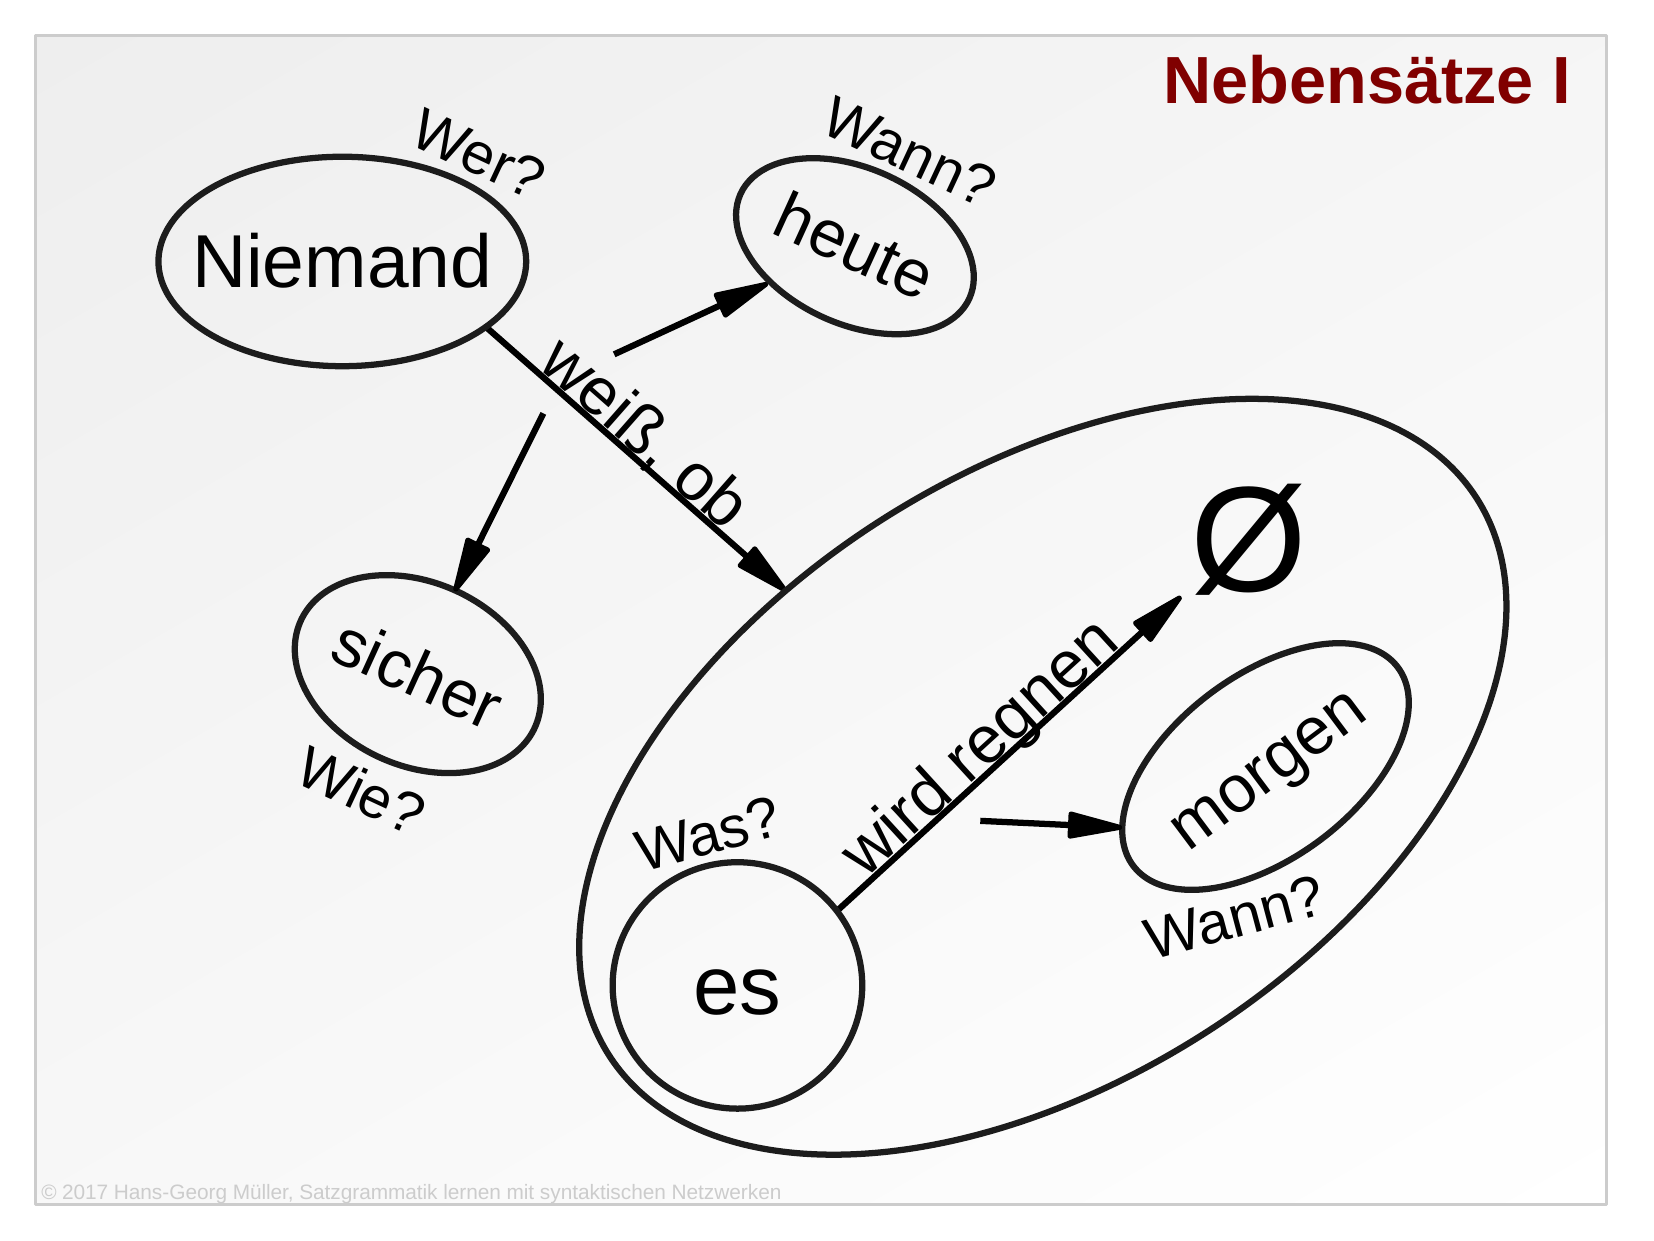

# Nebensätze I
Wann?
Wer?
Niemand
heute
weiß, ob
Ø
sicher
wird regnen
morgen
Wie?
Was?
es
Wann?